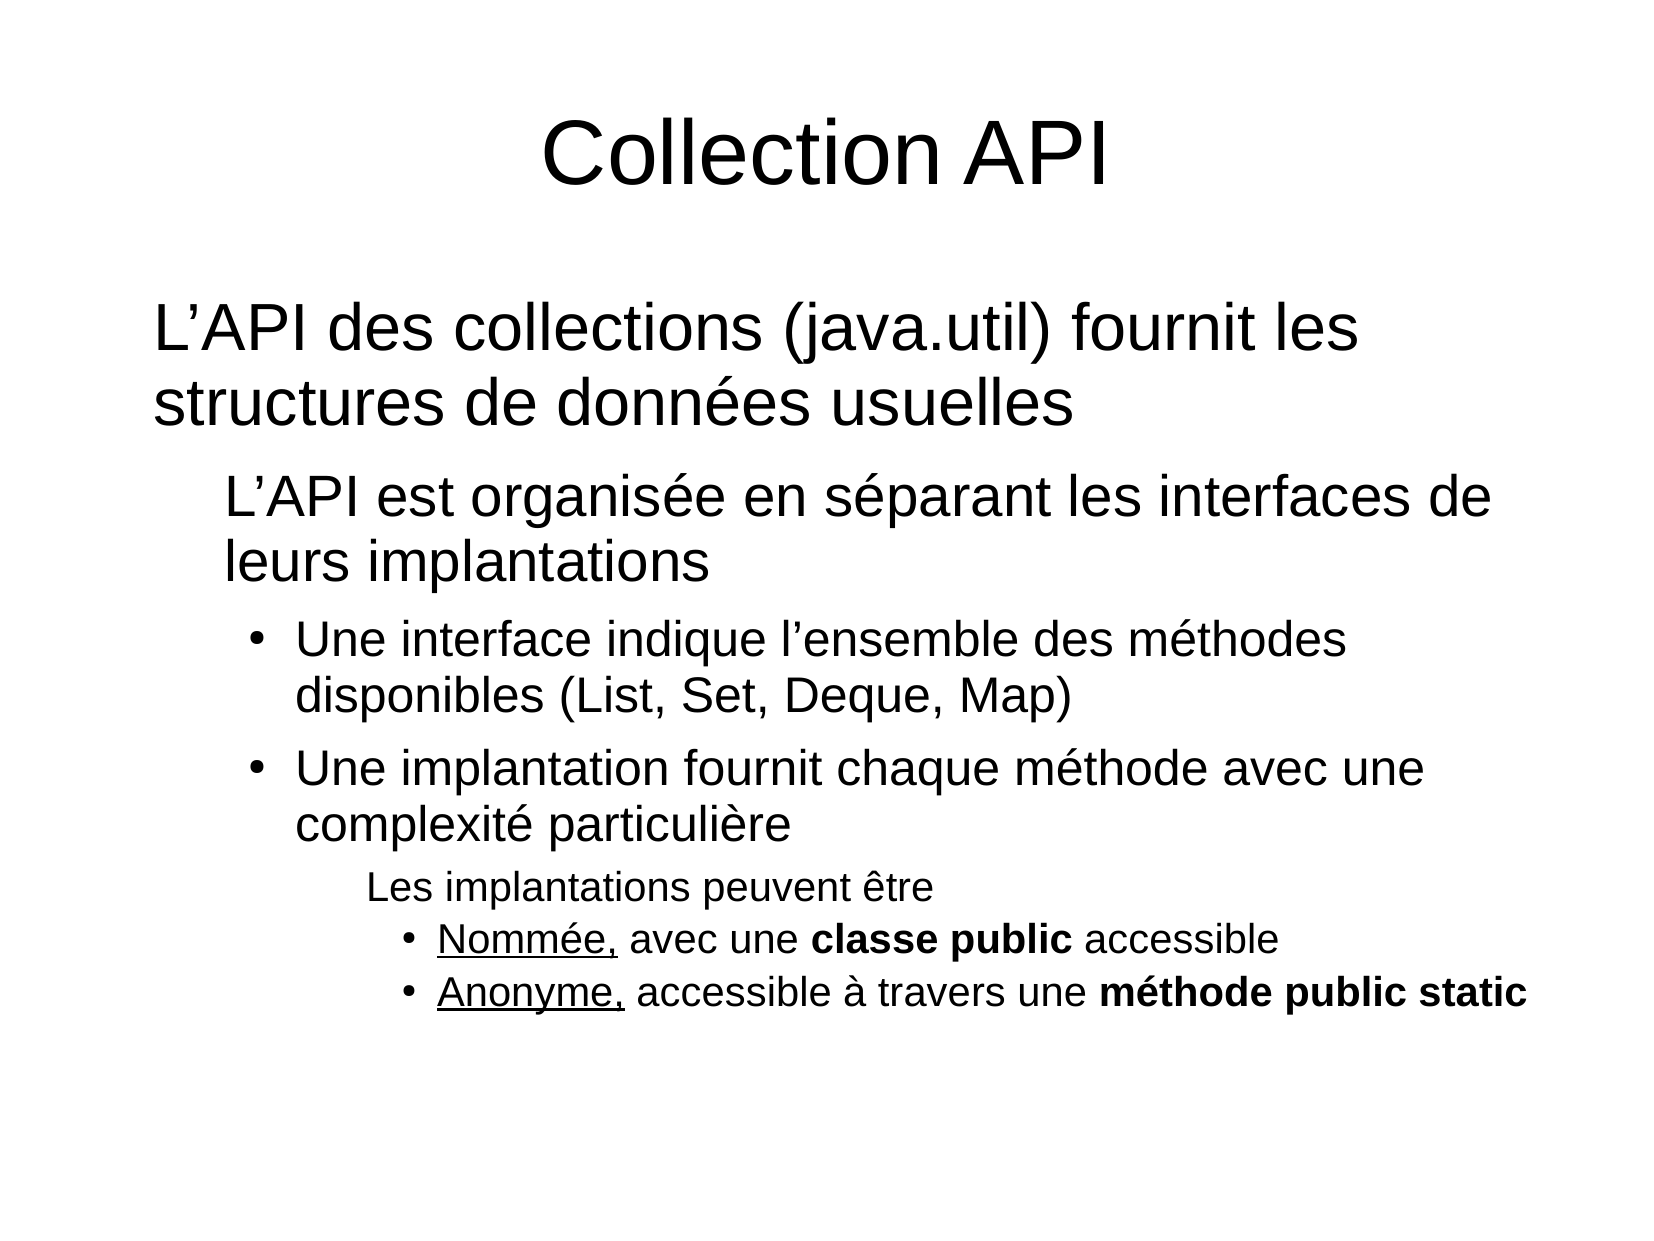

# Collection API
L’API des collections (java.util) fournit les structures de données usuelles
L’API est organisée en séparant les interfaces de leurs implantations
Une interface indique l’ensemble des méthodes disponibles (List, Set, Deque, Map)
Une implantation fournit chaque méthode avec une complexité particulière
Les implantations peuvent être
Nommée, avec une classe public accessible
Anonyme, accessible à travers une méthode public static